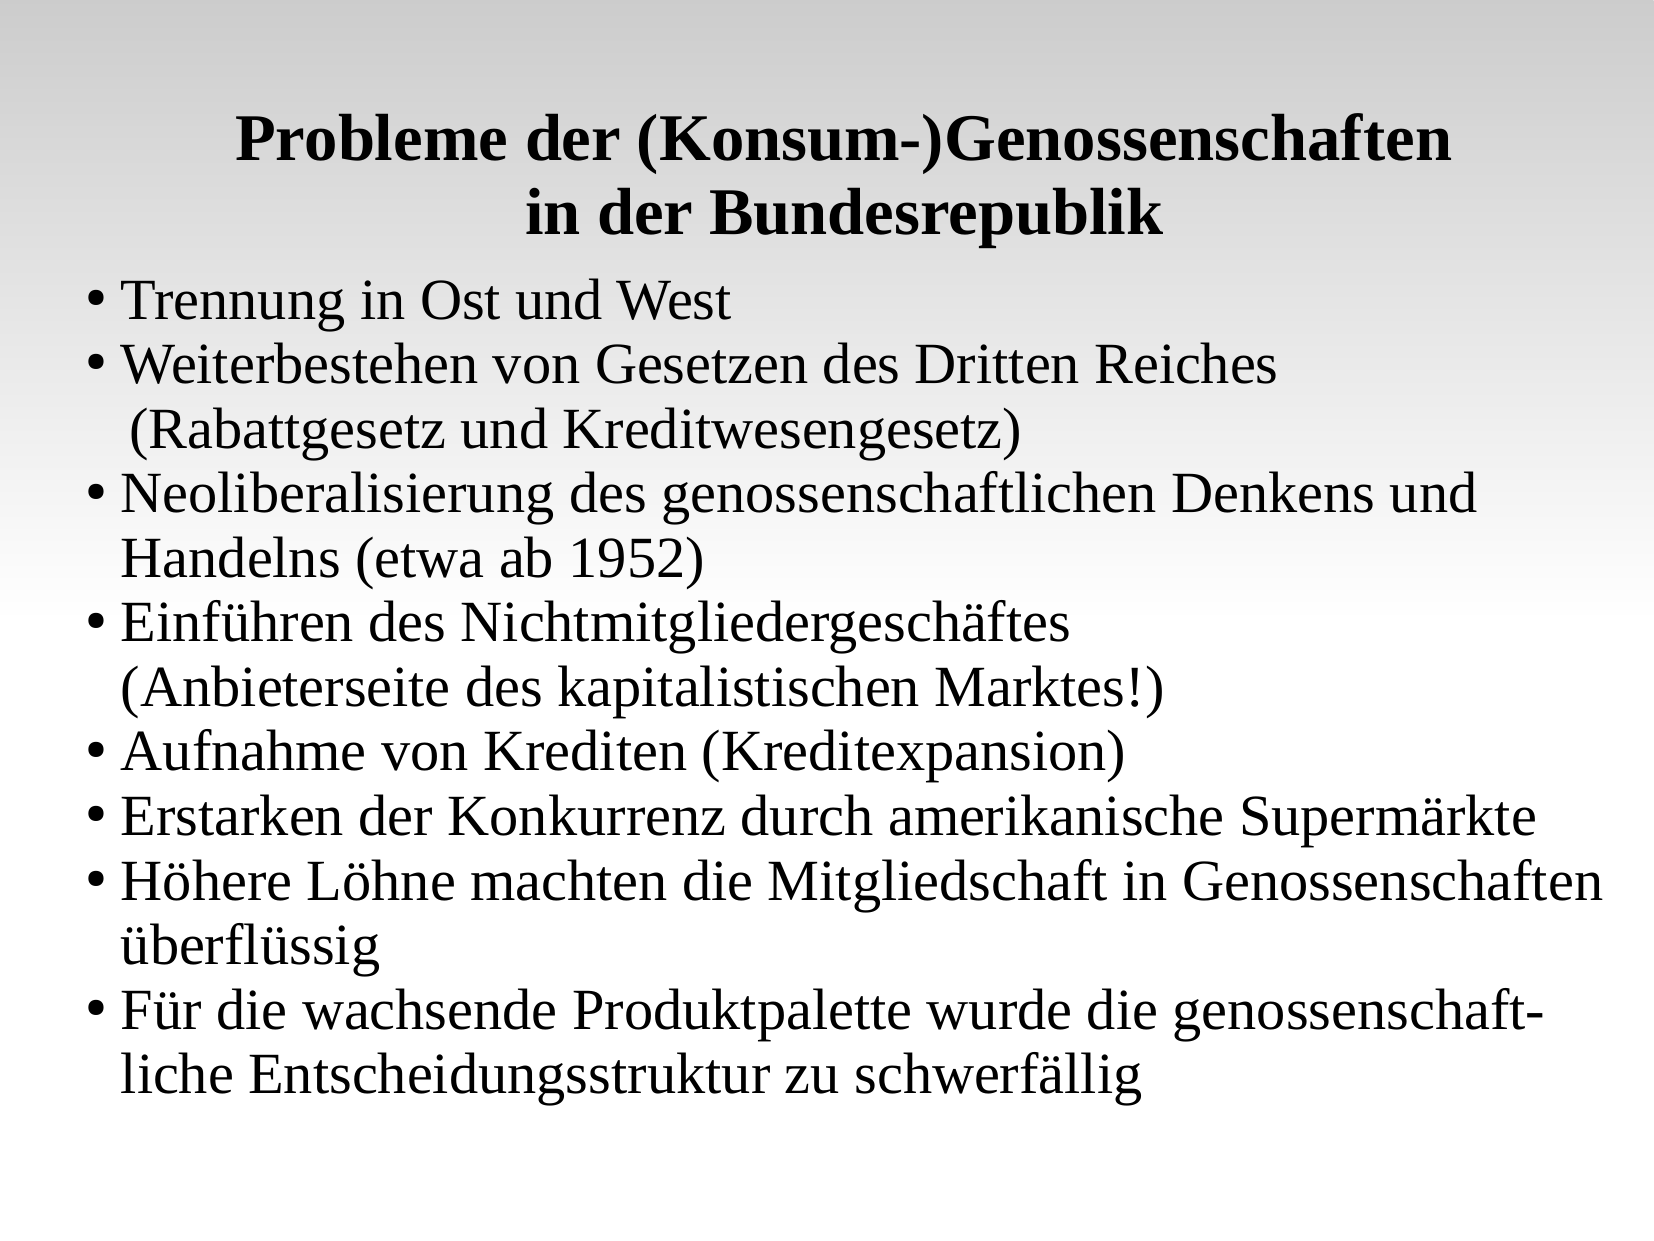

Probleme der (Konsum-)Genossenschaften
in der Bundesrepublik
 Trennung in Ost und West
 Weiterbestehen von Gesetzen des Dritten Reiches
 (Rabattgesetz und Kreditwesengesetz)
 Neoliberalisierung des genossenschaftlichen Denkens und
 Handelns (etwa ab 1952)
 Einführen des Nichtmitgliedergeschäftes
 (Anbieterseite des kapitalistischen Marktes!)
 Aufnahme von Krediten (Kreditexpansion)
 Erstarken der Konkurrenz durch amerikanische Supermärkte
 Höhere Löhne machten die Mitgliedschaft in Genossenschaften
 überflüssig
 Für die wachsende Produktpalette wurde die genossenschaft-
 liche Entscheidungsstruktur zu schwerfällig